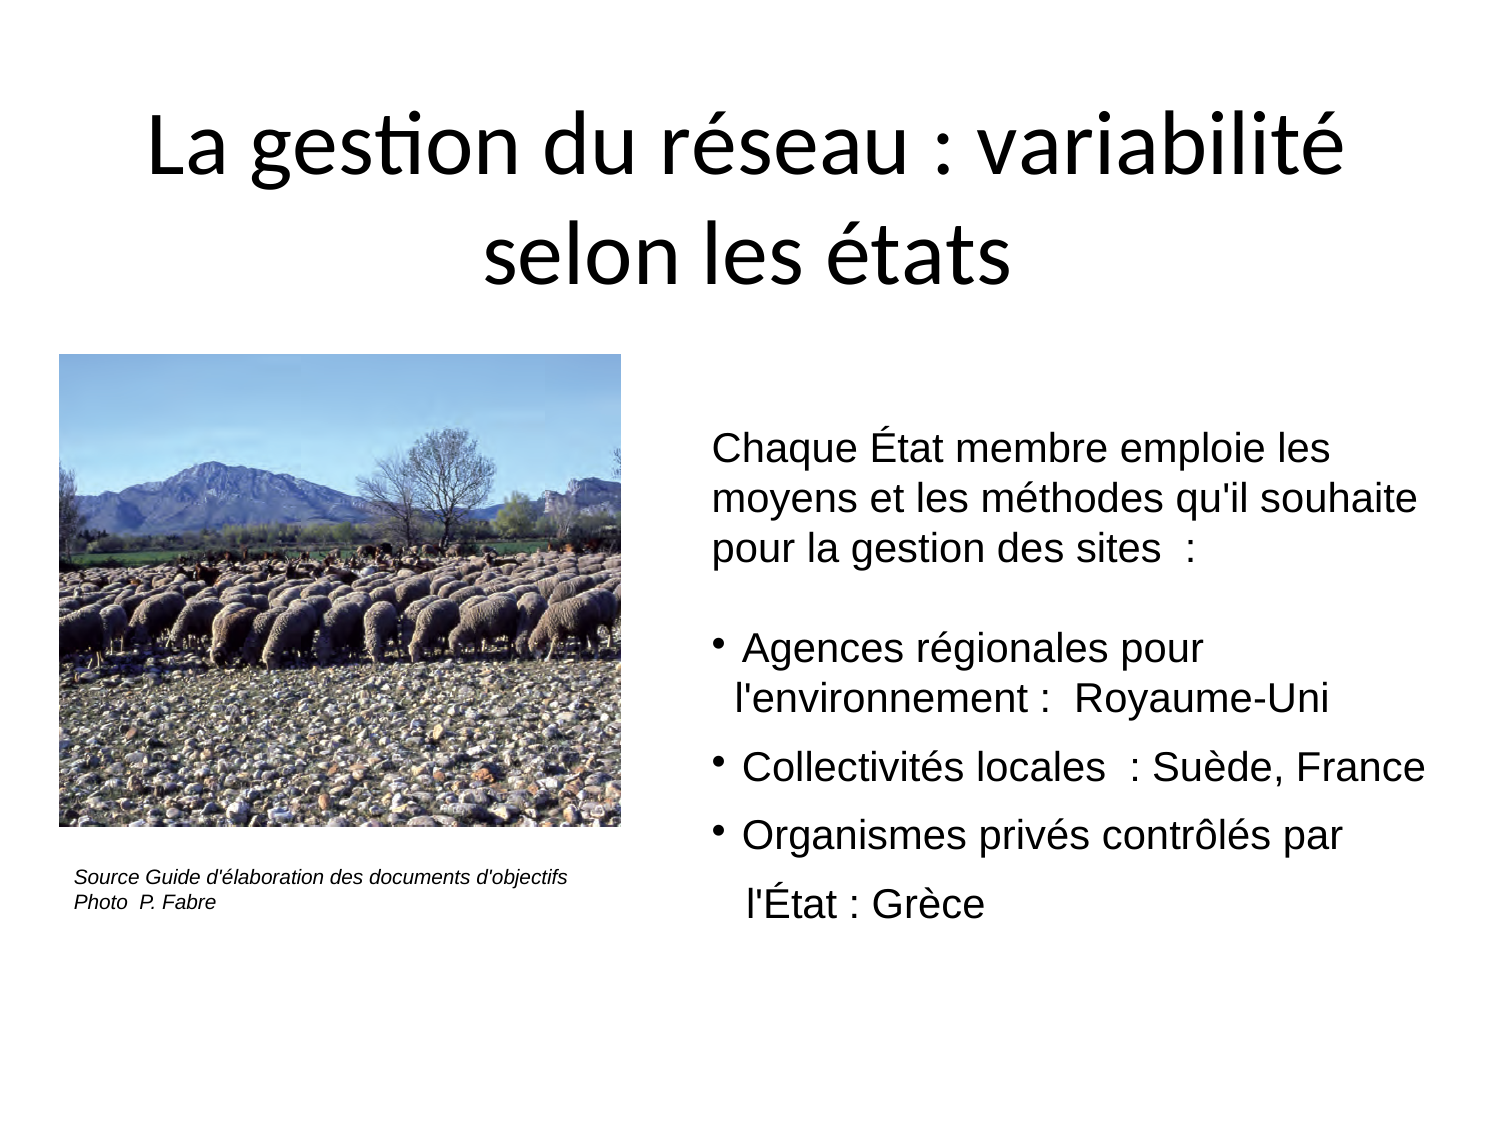

# La gestion du réseau : variabilité selon les états
Chaque État membre emploie les moyens et les méthodes qu'il souhaite pour la gestion des sites :
 Agences régionales pour
 l'environnement : Royaume-Uni
 Collectivités locales : Suède, France
 Organismes privés contrôlés par
 l'État : Grèce
Source Guide d'élaboration des documents d'objectifs
Photo P. Fabre